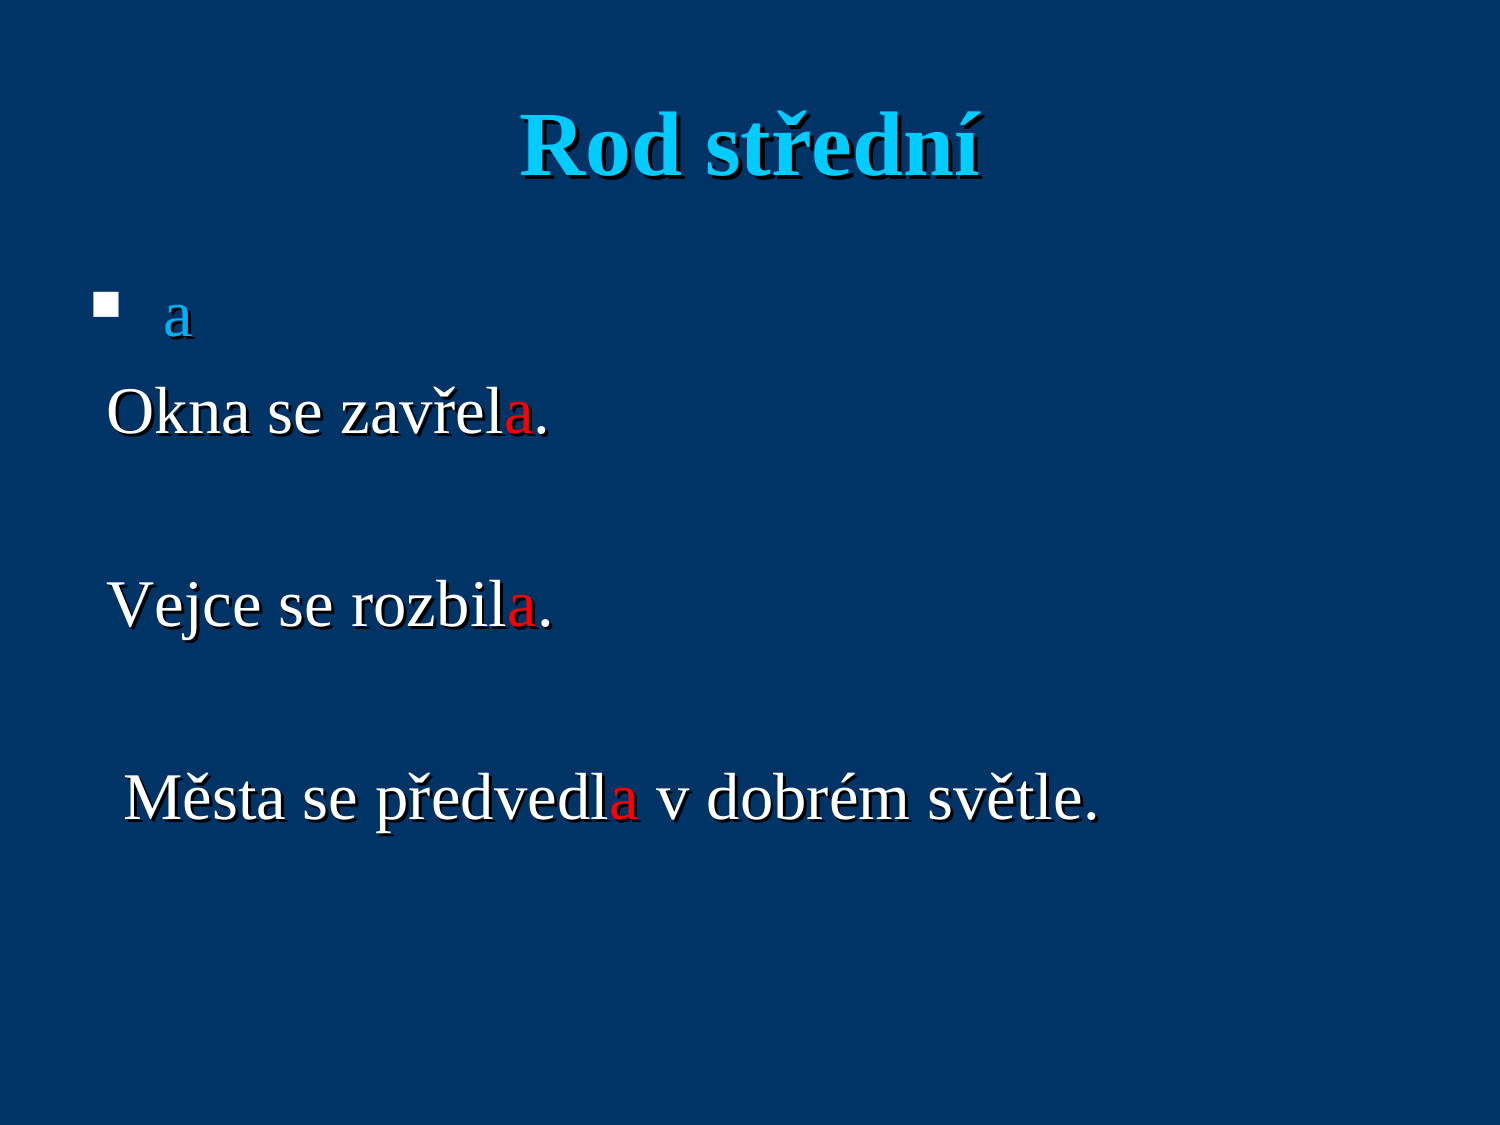

Rod střední
 a
 Okna se zavřela.
 Vejce se rozbila.
 Města se předvedla v dobrém světle.